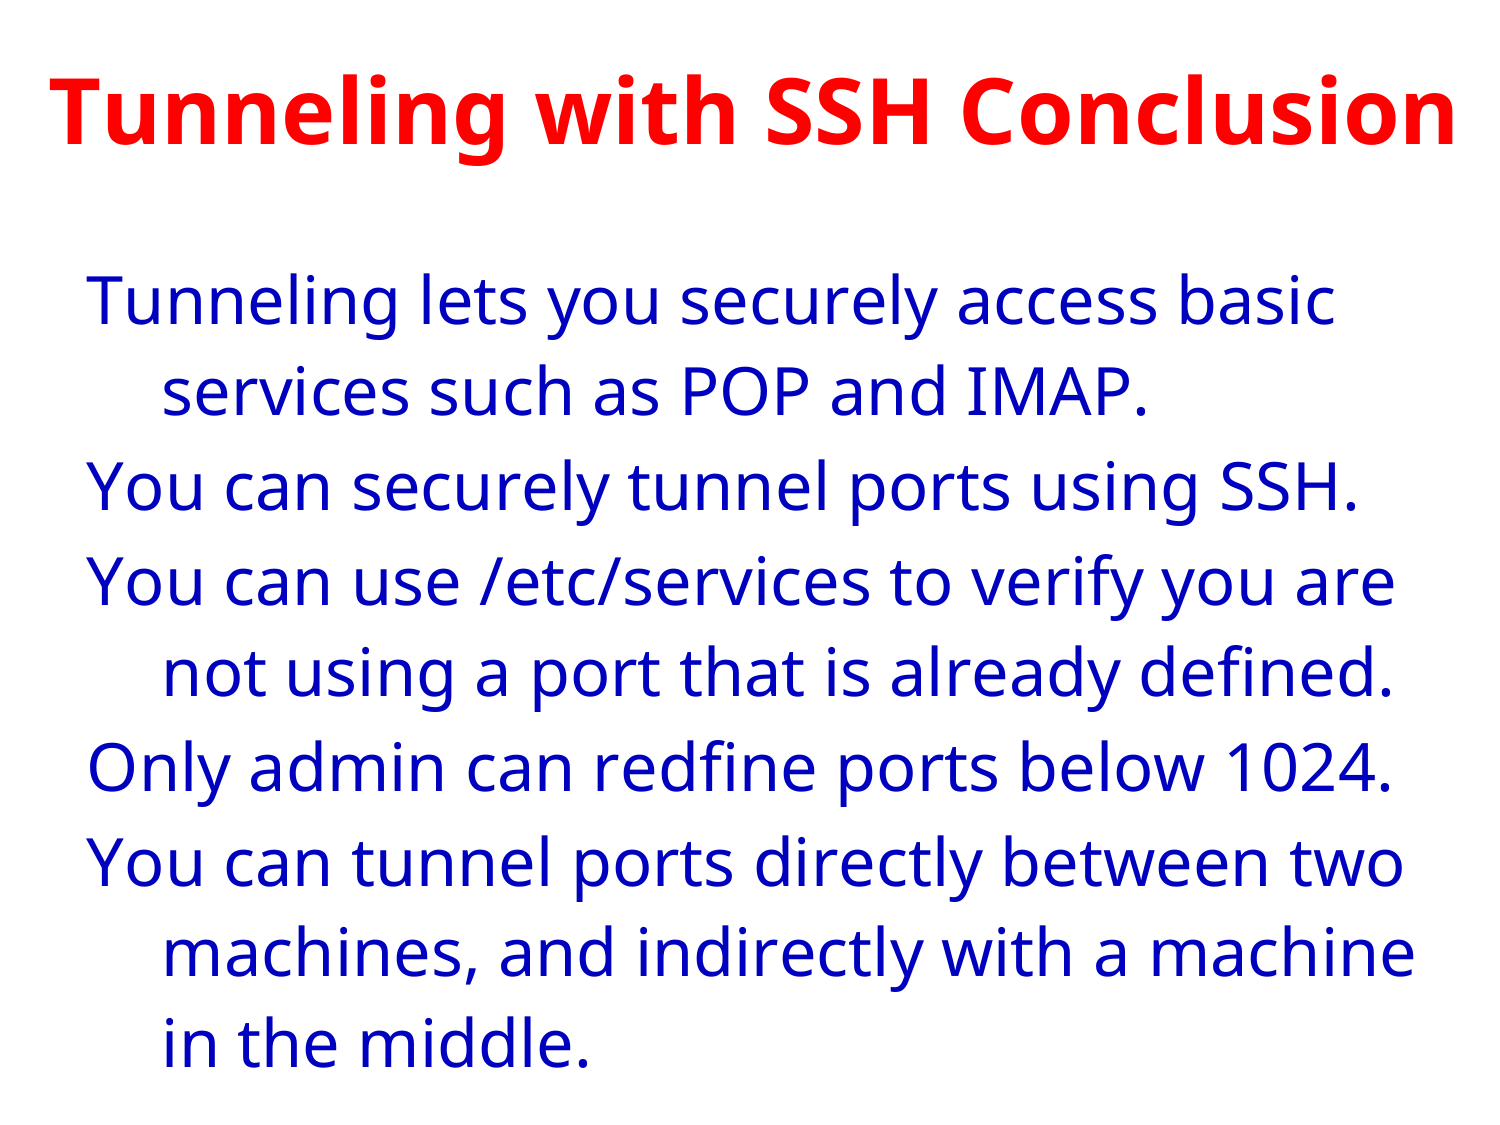

Tunneling with SSH Conclusion
# Tunneling lets you securely access basic services such as POP and IMAP.
You can securely tunnel ports using SSH.
You can use /etc/services to verify you are not using a port that is already defined.
Only admin can redfine ports below 1024.
You can tunnel ports directly between two machines, and indirectly with a machine in the middle.